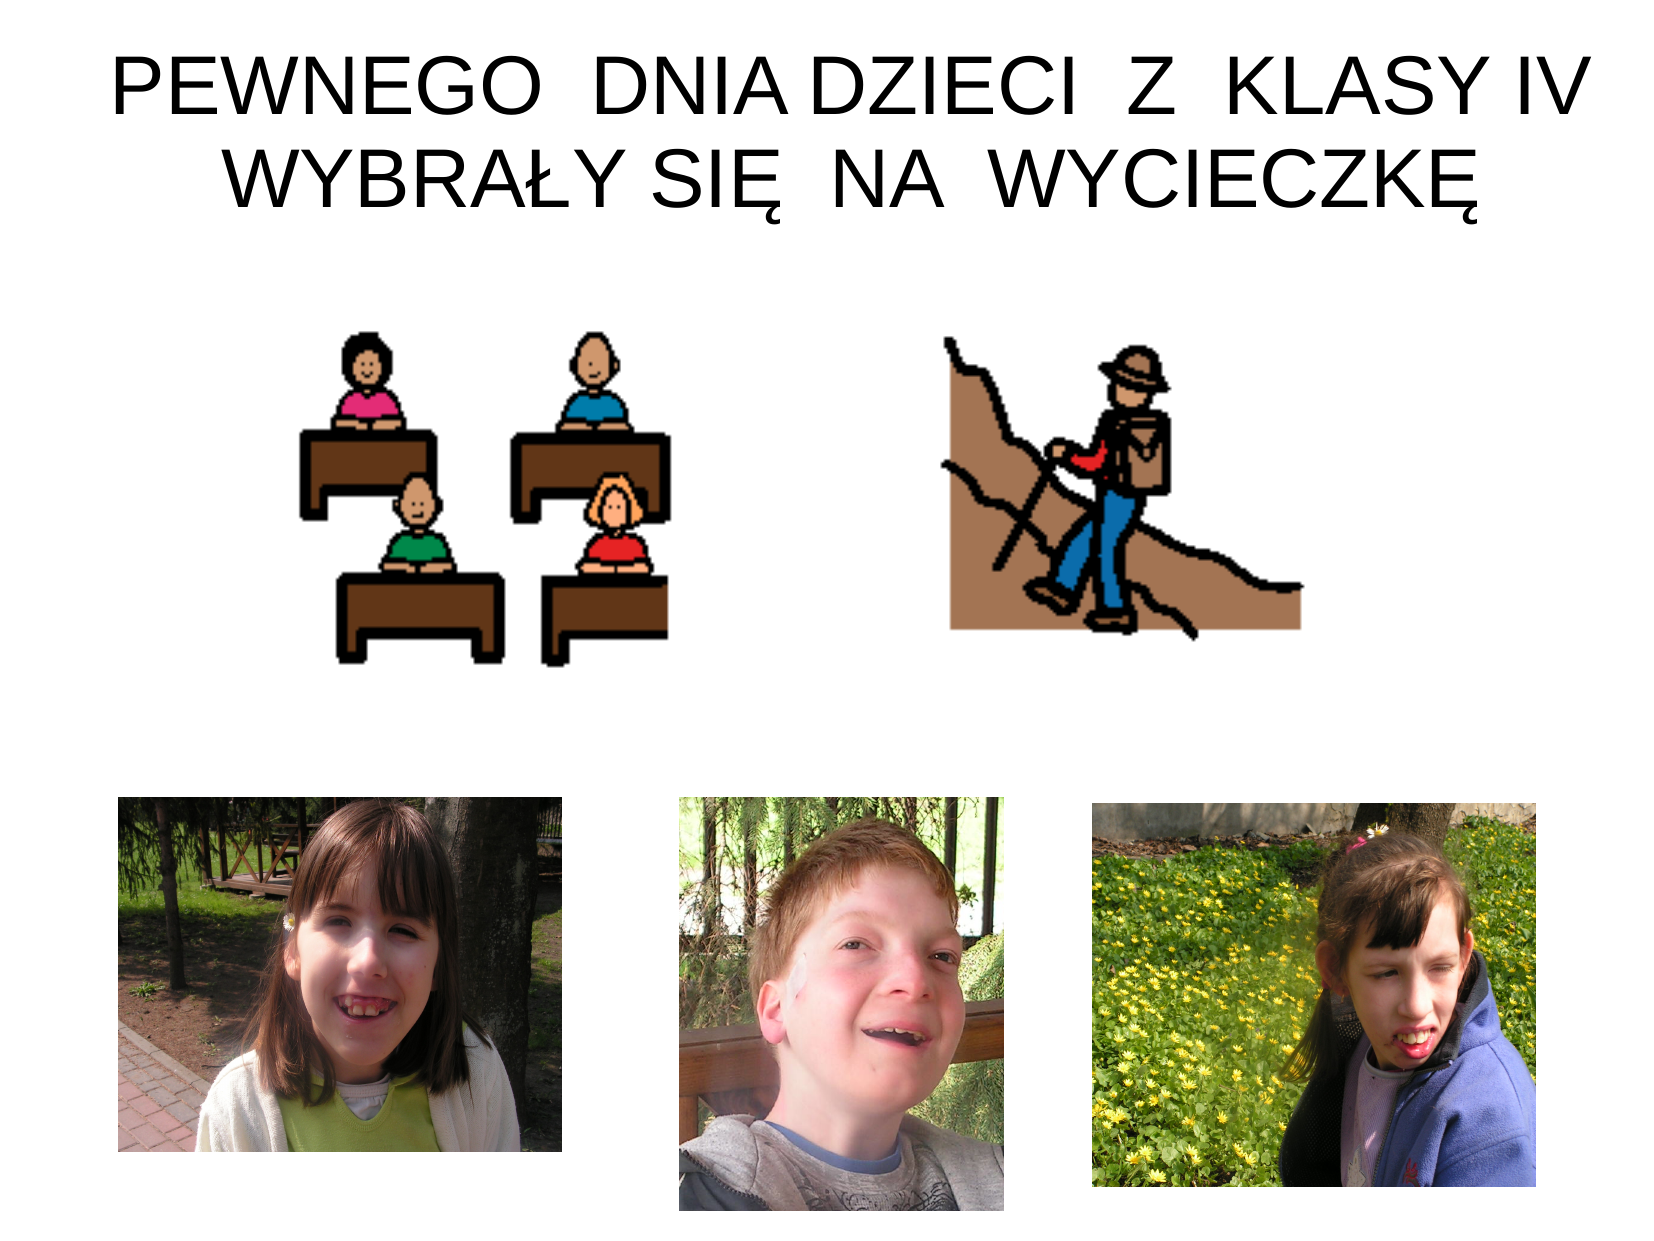

# PEWNEGO DNIA DZIECI Z KLASY IV WYBRAŁY SIĘ NA WYCIECZKĘ